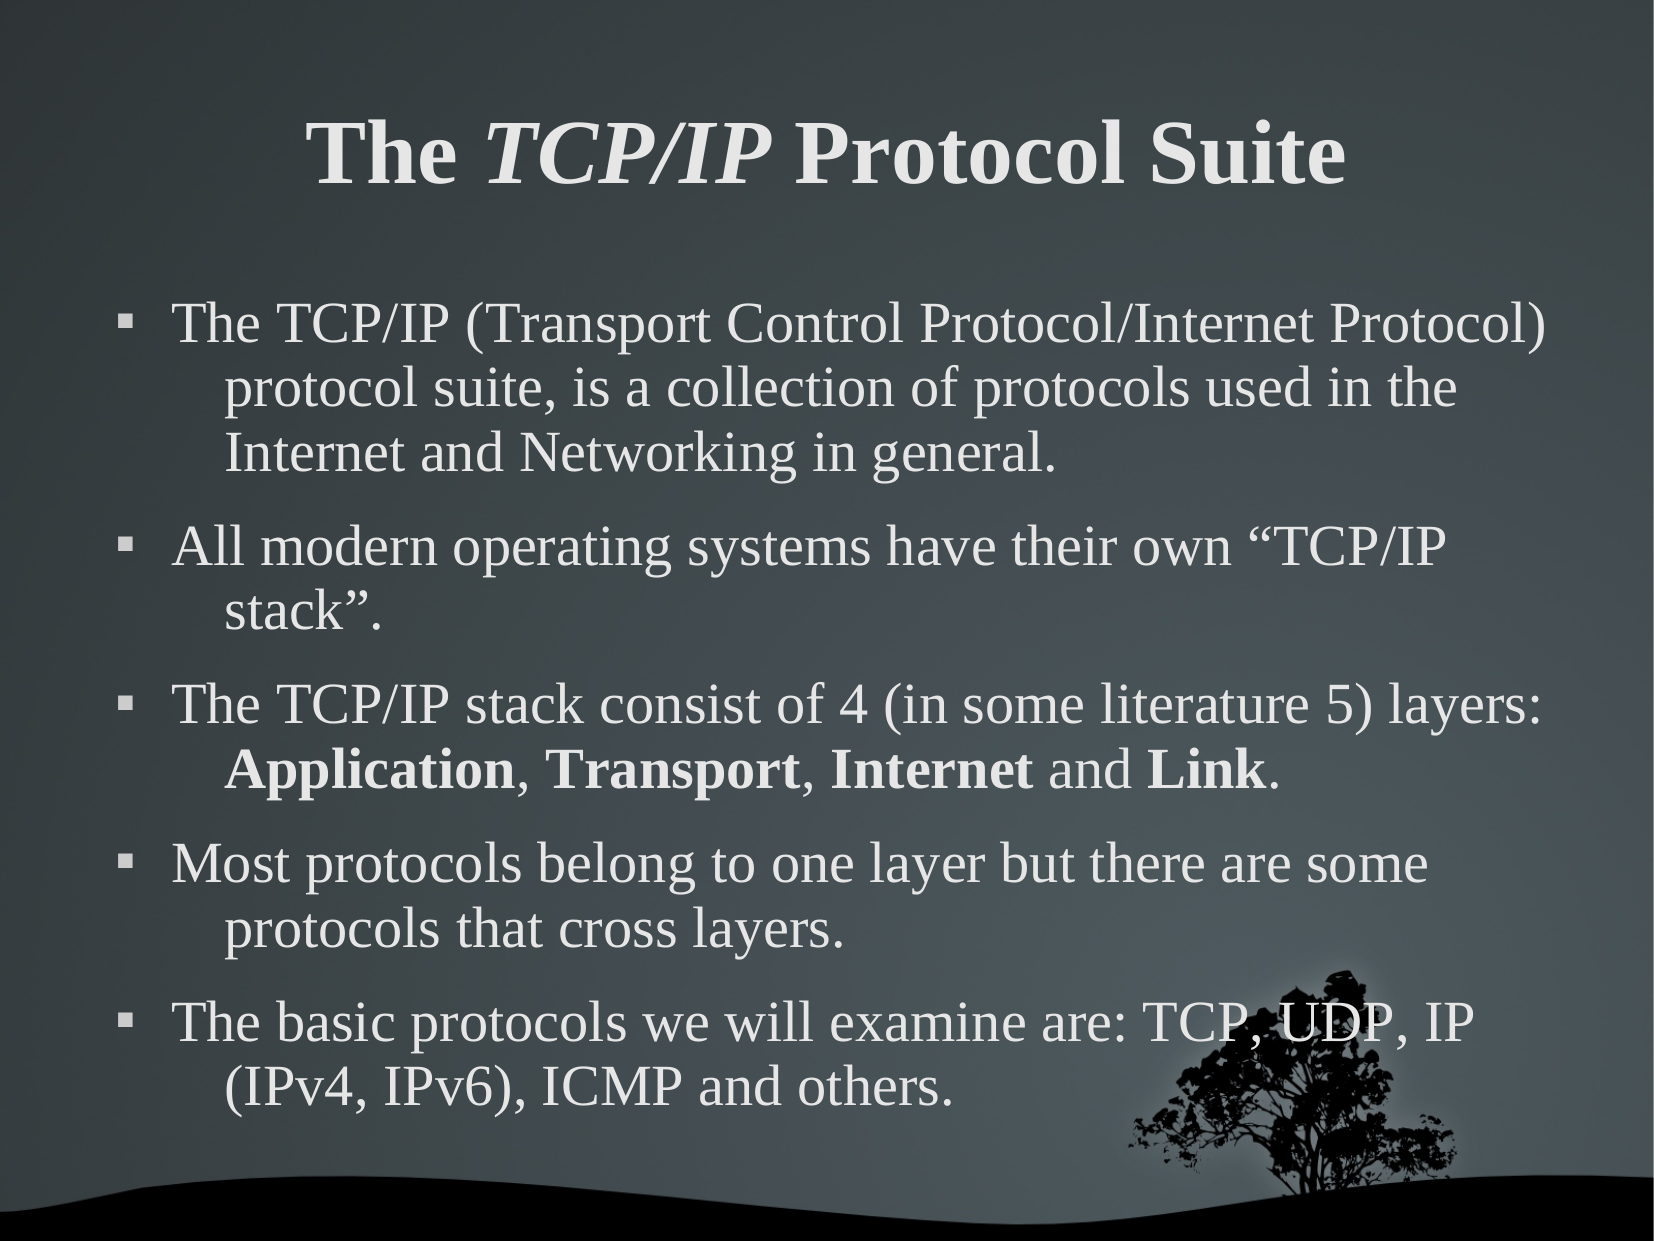

# The TCP/IP Protocol Suite
The TCP/IP (Transport Control Protocol/Internet Protocol) protocol suite, is a collection of protocols used in the Internet and Networking in general.
All modern operating systems have their own “TCP/IP stack”.
The TCP/IP stack consist of 4 (in some literature 5) layers: Application, Transport, Internet and Link.
Most protocols belong to one layer but there are some protocols that cross layers.
The basic protocols we will examine are: TCP, UDP, IP (IPv4, IPv6), ICMP and others.